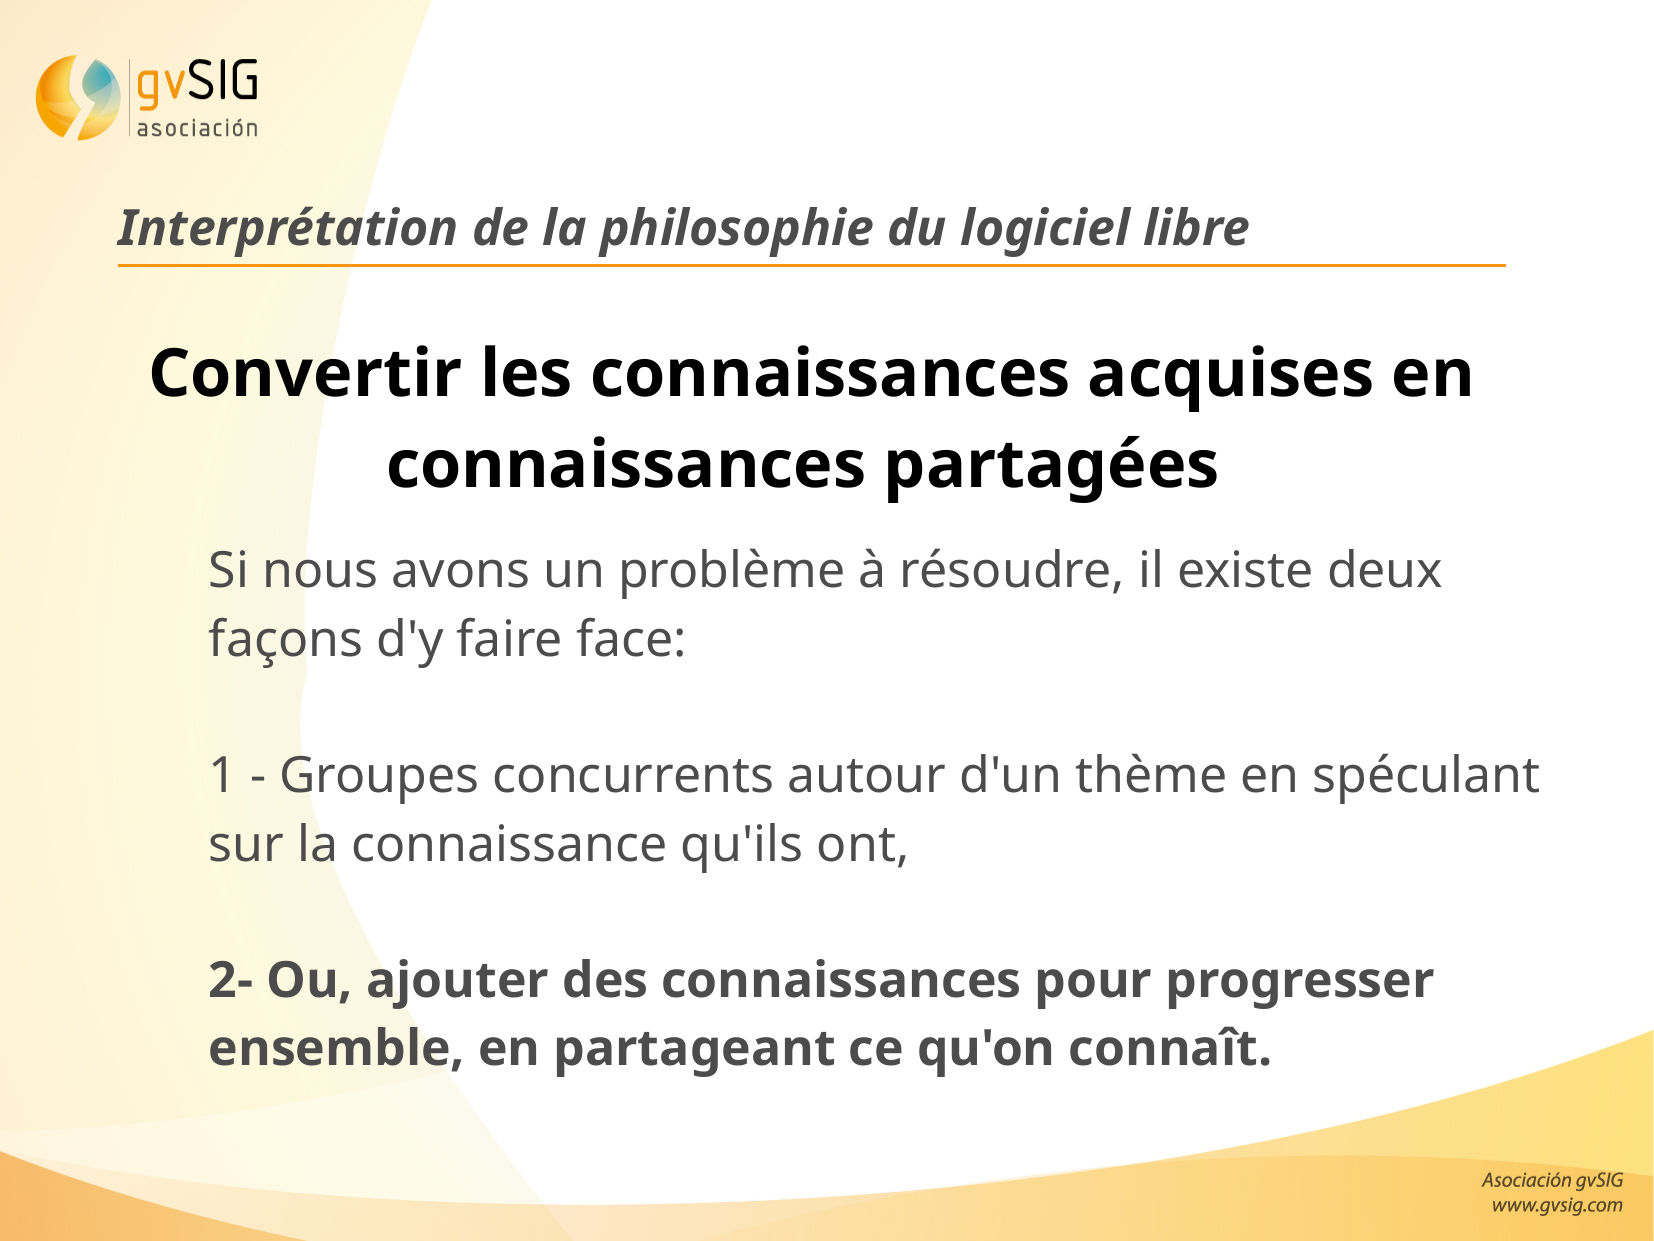

# Interprétation de la philosophie du logiciel libre
Convertir les connaissances acquises en connaissances partagées
Si nous avons un problème à résoudre, il existe deux façons d'y faire face:
1 - Groupes concurrents autour d'un thème en spéculant sur la connaissance qu'ils ont,
2- Ou, ajouter des connaissances pour progresser ensemble, en partageant ce qu'on connaît.